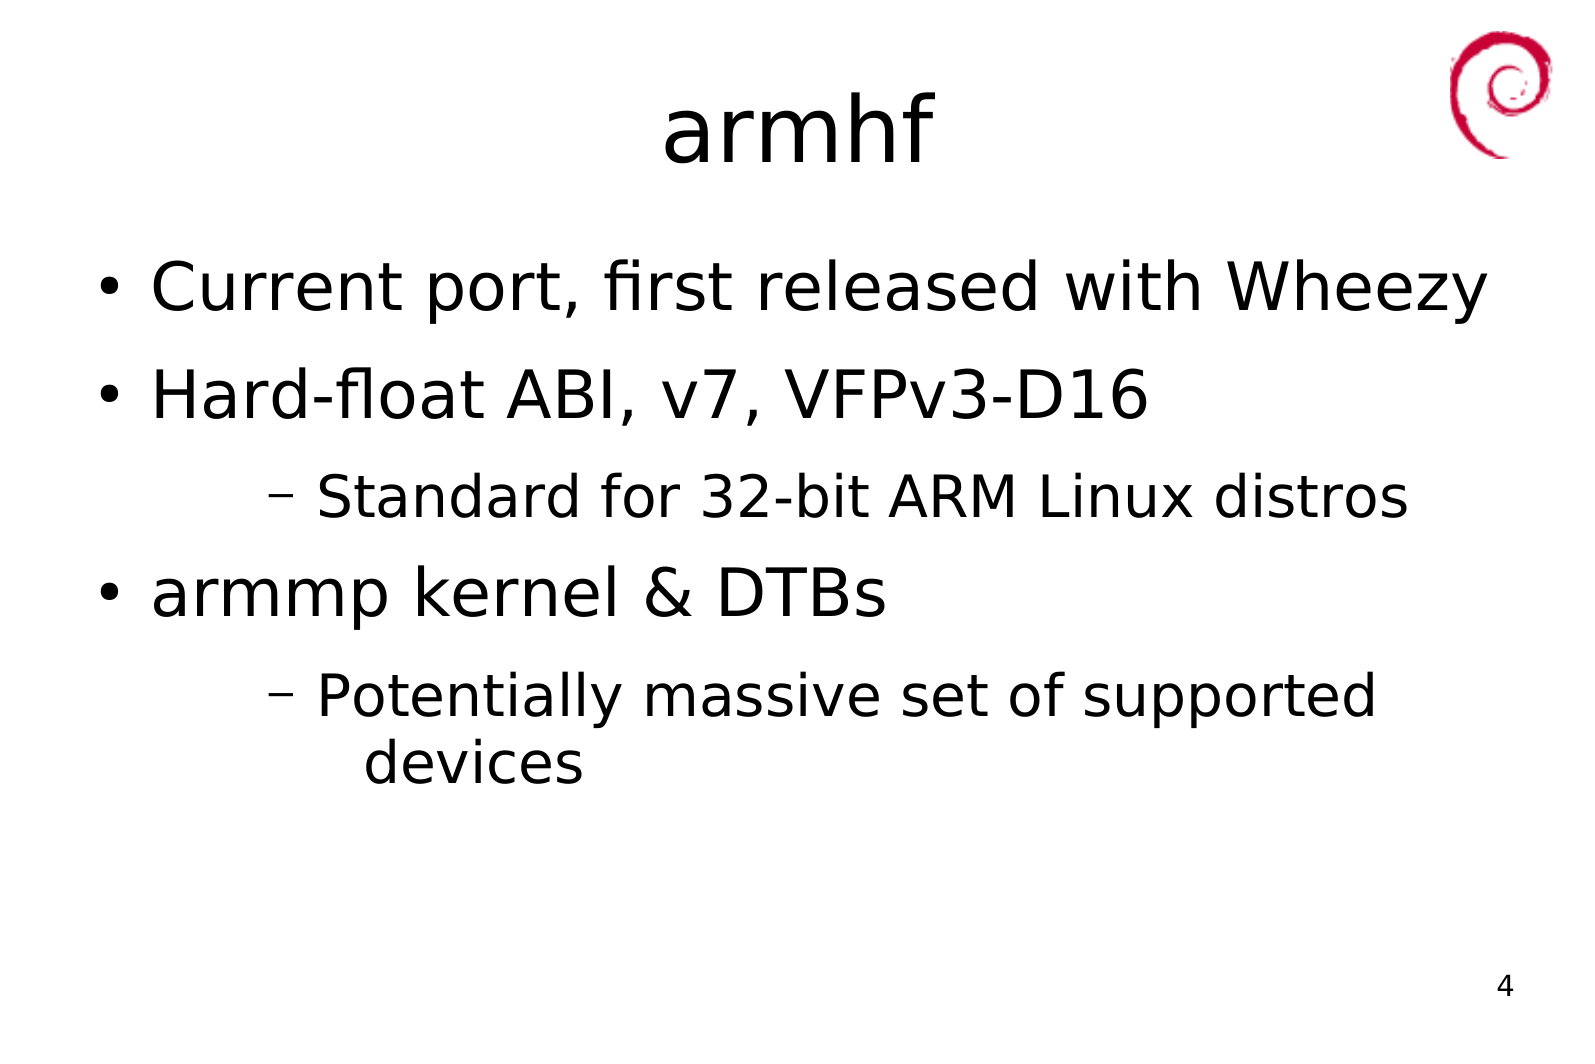

# armhf
Current port, first released with Wheezy
Hard-float ABI, v7, VFPv3-D16
Standard for 32-bit ARM Linux distros
armmp kernel & DTBs
Potentially massive set of supported devices
4